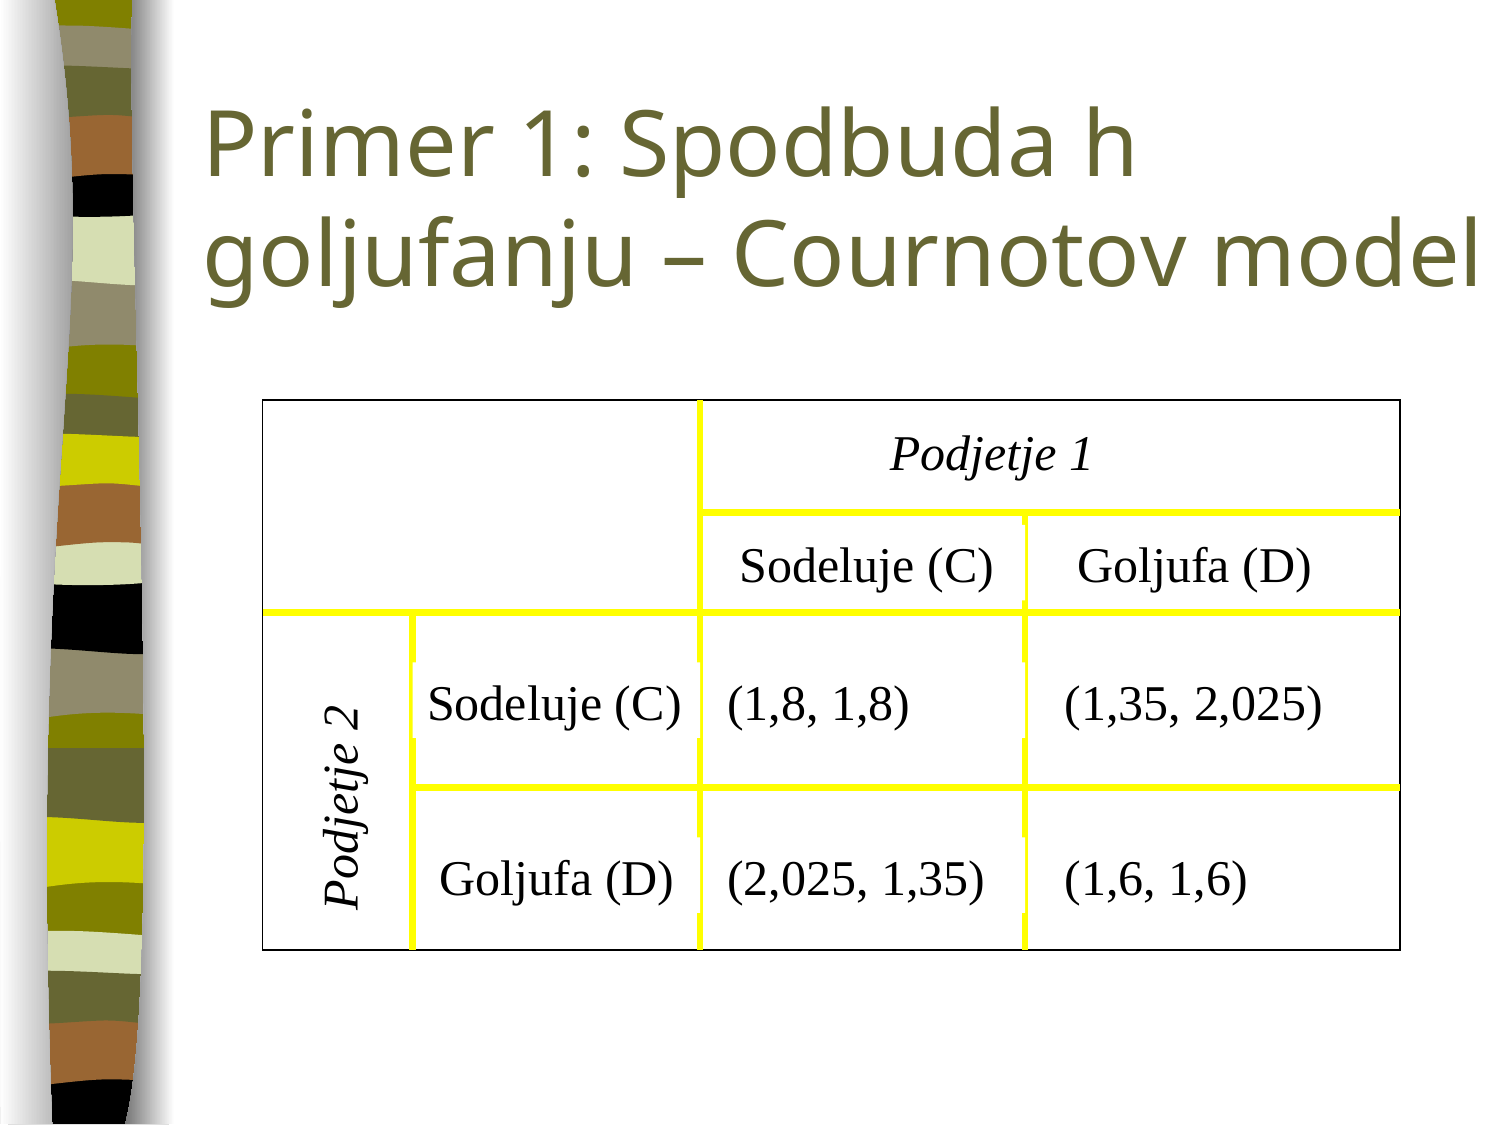

# Primer 1: Spodbuda h goljufanju – Cournotov model
Podjetje 1
Sodeluje (C)
Goljufa (D)
Sodeluje (C)
(1,8, 1,8)
(1,35, 2,025)
Podjetje 2
Goljufa (D)
(2,025, 1,35)
(1,6, 1,6)